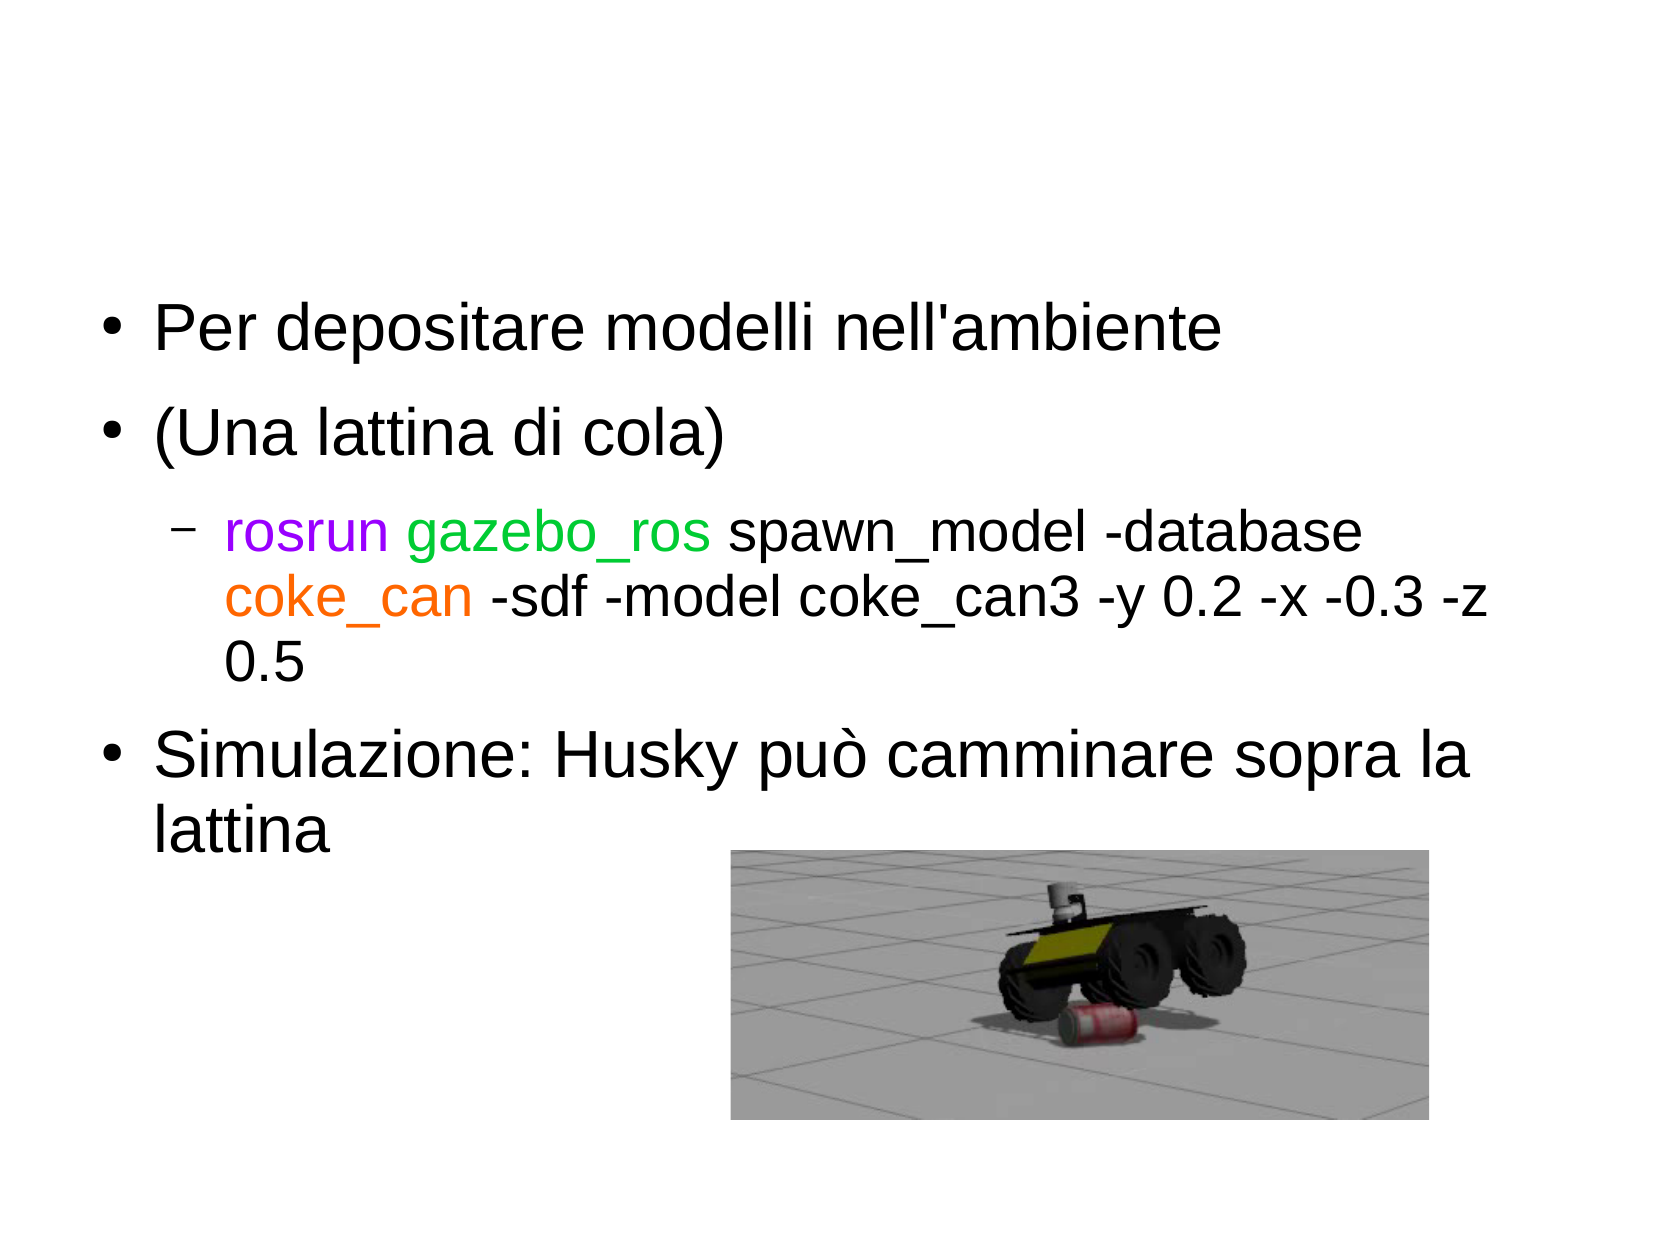

#
Per depositare modelli nell'ambiente
(Una lattina di cola)
rosrun gazebo_ros spawn_model -database coke_can -sdf -model coke_can3 -y 0.2 -x -0.3 -z 0.5
Simulazione: Husky può camminare sopra la lattina